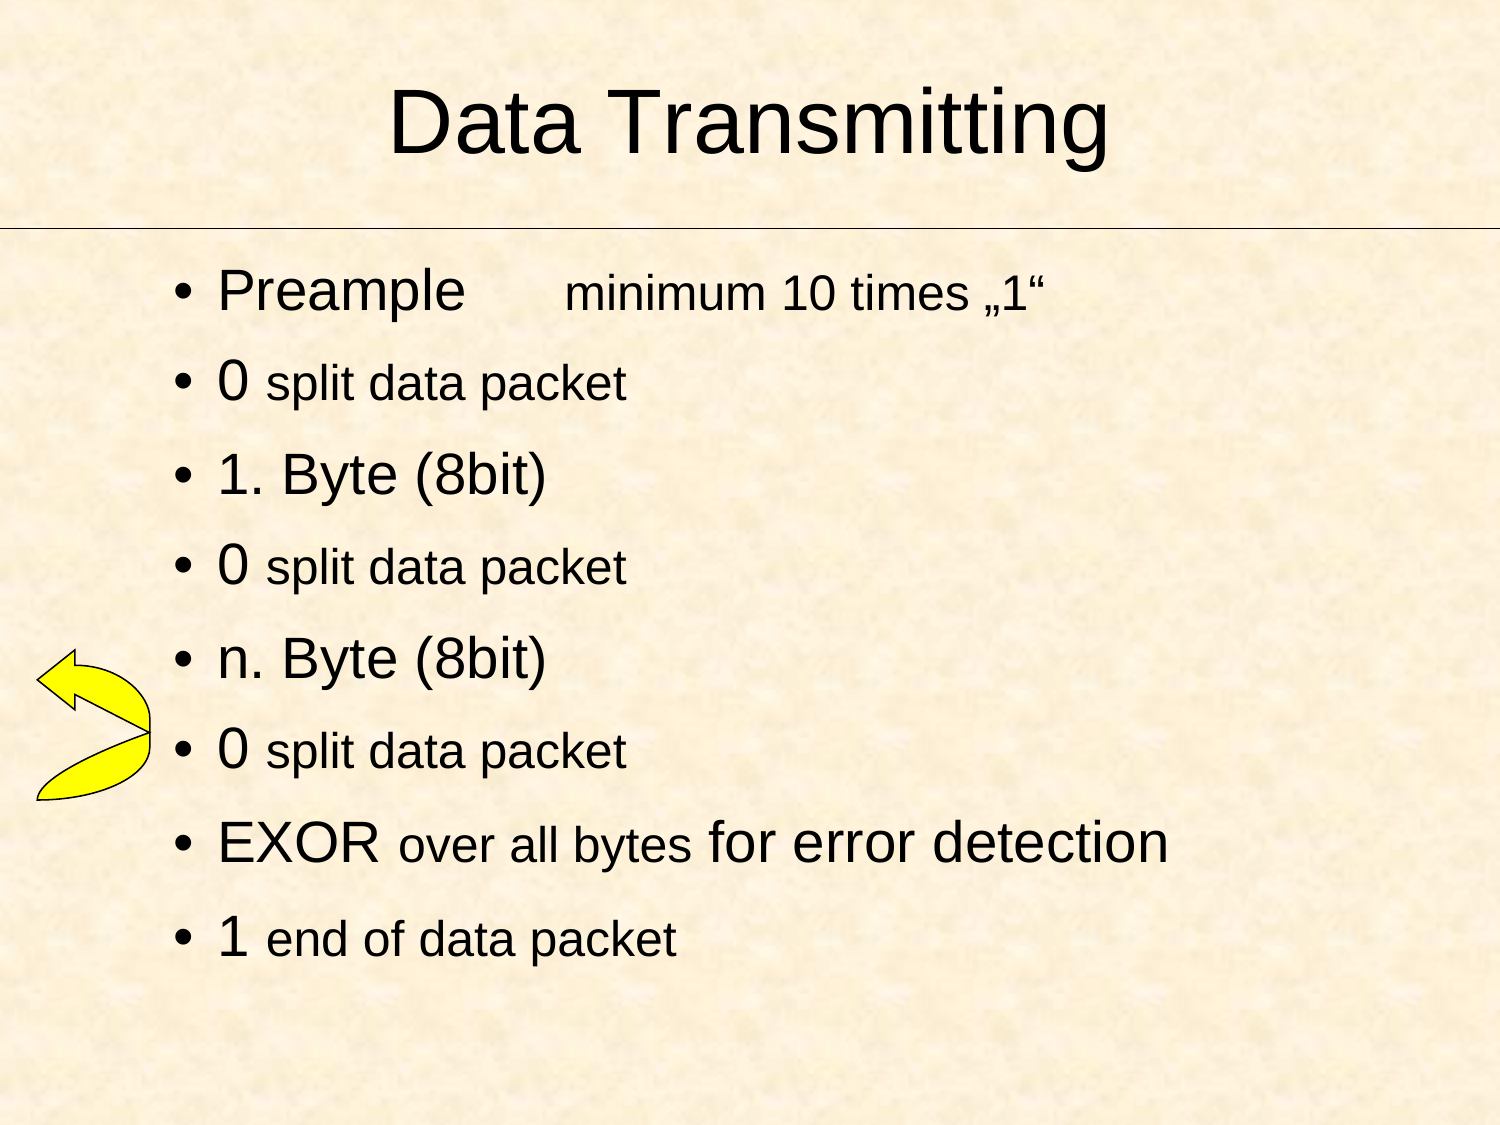

# Data Transmitting
Preample minimum 10 times „1“
0 split data packet
1. Byte (8bit)
0 split data packet
n. Byte (8bit)
0 split data packet
EXOR over all bytes for error detection
1 end of data packet